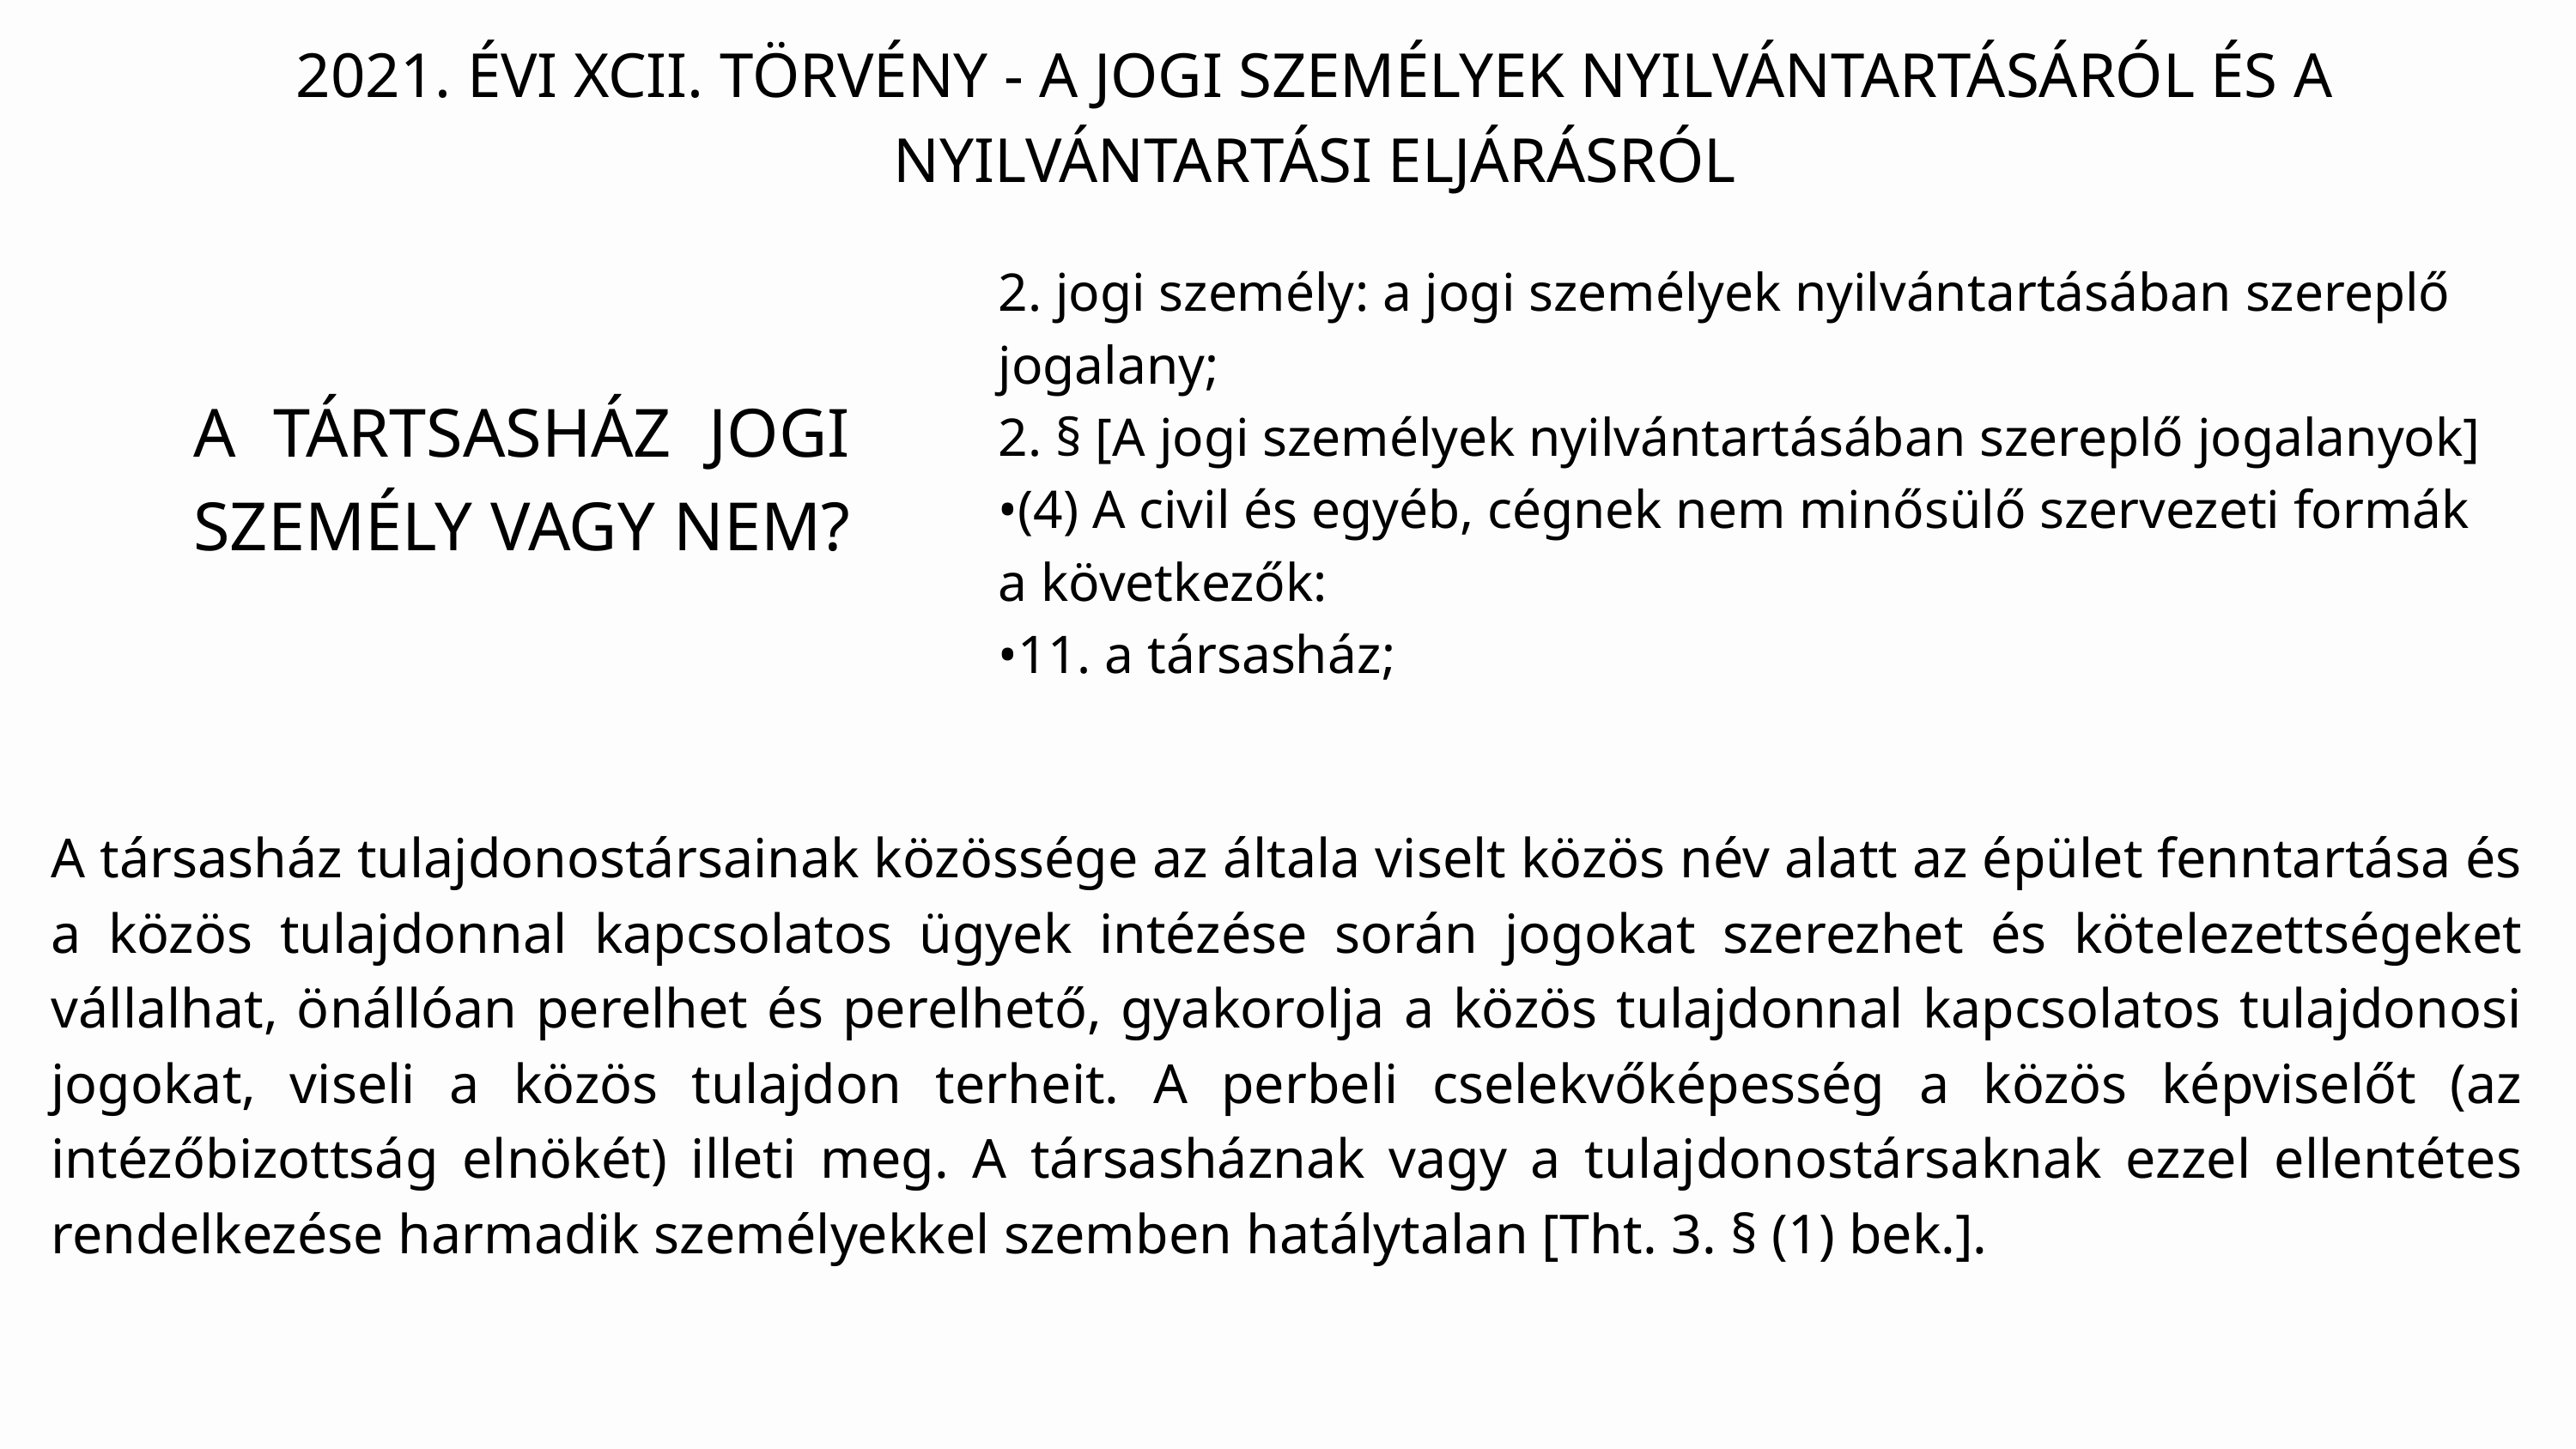

2021. ÉVI XCII. TÖRVÉNY - A JOGI SZEMÉLYEK NYILVÁNTARTÁSÁRÓL ÉS A NYILVÁNTARTÁSI ELJÁRÁSRÓL
2. jogi személy: a jogi személyek nyilvántartásában szereplő jogalany;
2. § [A jogi személyek nyilvántartásában szereplő jogalanyok]
•(4) A civil és egyéb, cégnek nem minősülő szervezeti formák a következők:
•11. a társasház;
A TÁRTSASHÁZ JOGI SZEMÉLY VAGY NEM?
A társasház tulajdonostársainak közössége az általa viselt közös név alatt az épület fenntartása és a közös tulajdonnal kapcsolatos ügyek intézése során jogokat szerezhet és kötelezettségeket vállalhat, önállóan perelhet és perelhető, gyakorolja a közös tulajdonnal kapcsolatos tulajdonosi jogokat, viseli a közös tulajdon terheit. A perbeli cselekvőképesség a közös képviselőt (az intézőbizottság elnökét) illeti meg. A társasháznak vagy a tulajdonostársaknak ezzel ellentétes rendelkezése harmadik személyekkel szemben hatálytalan [Tht. 3. § (1) bek.].